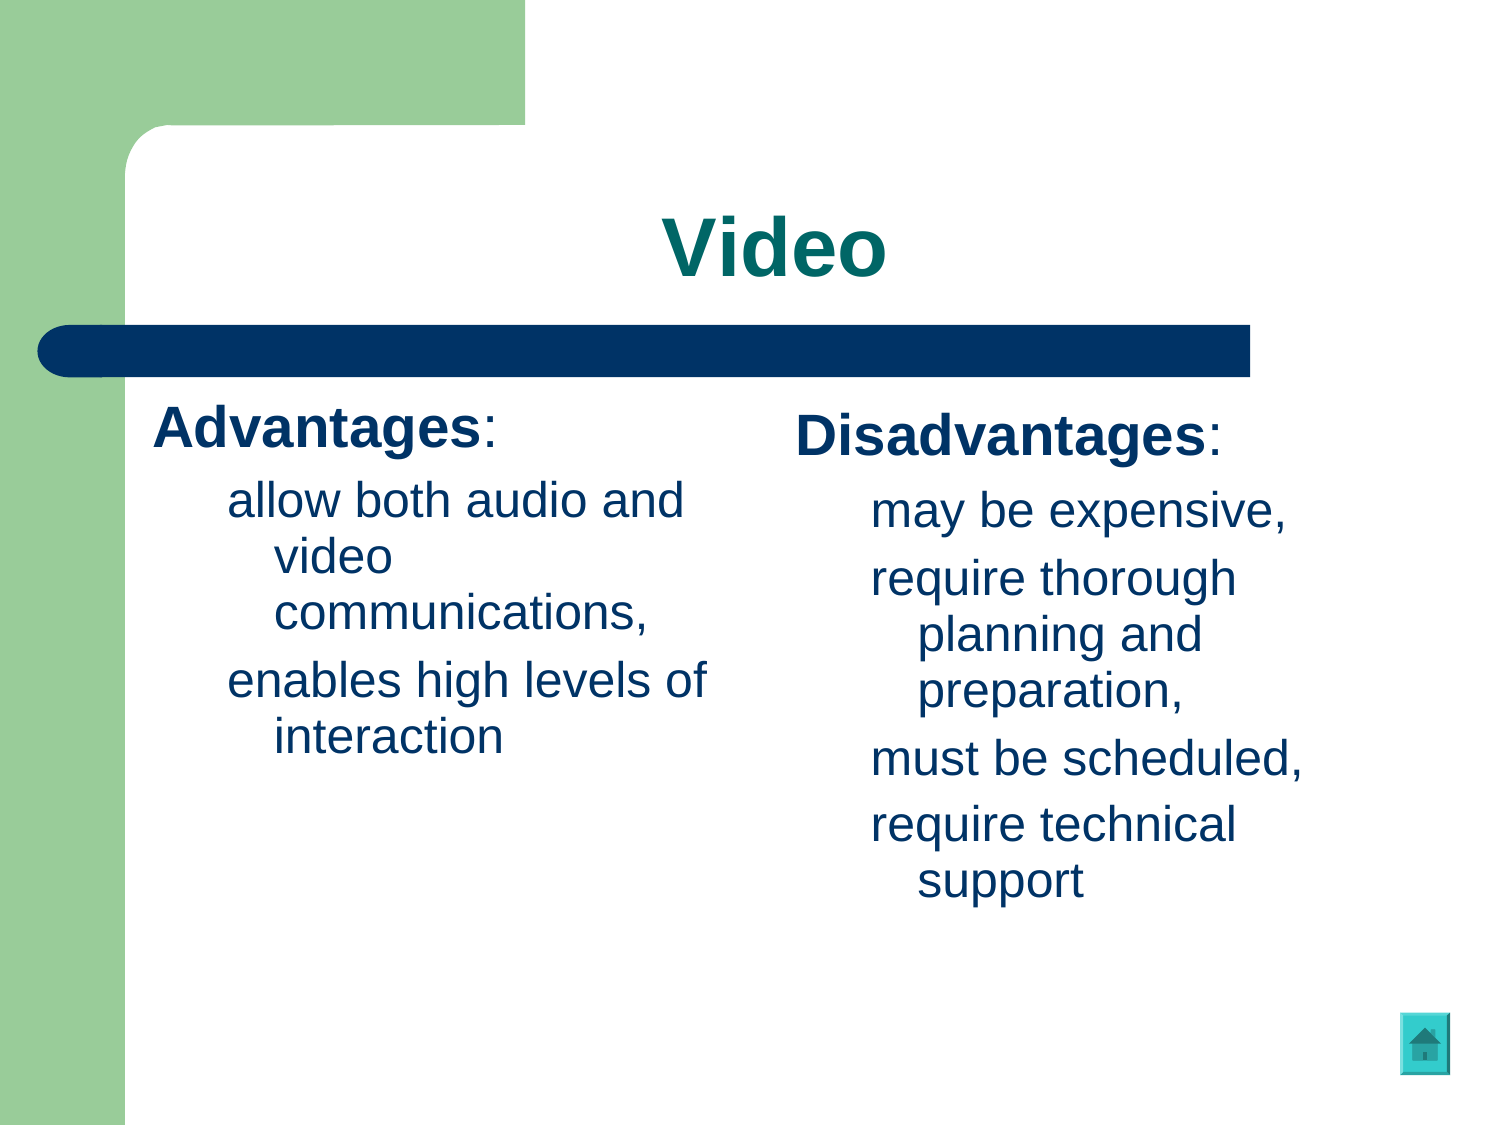

# Video
Advantages:
allow both audio and video communications,
enables high levels of interaction
Disadvantages:
may be expensive,
require thorough planning and preparation,
must be scheduled,
require technical support